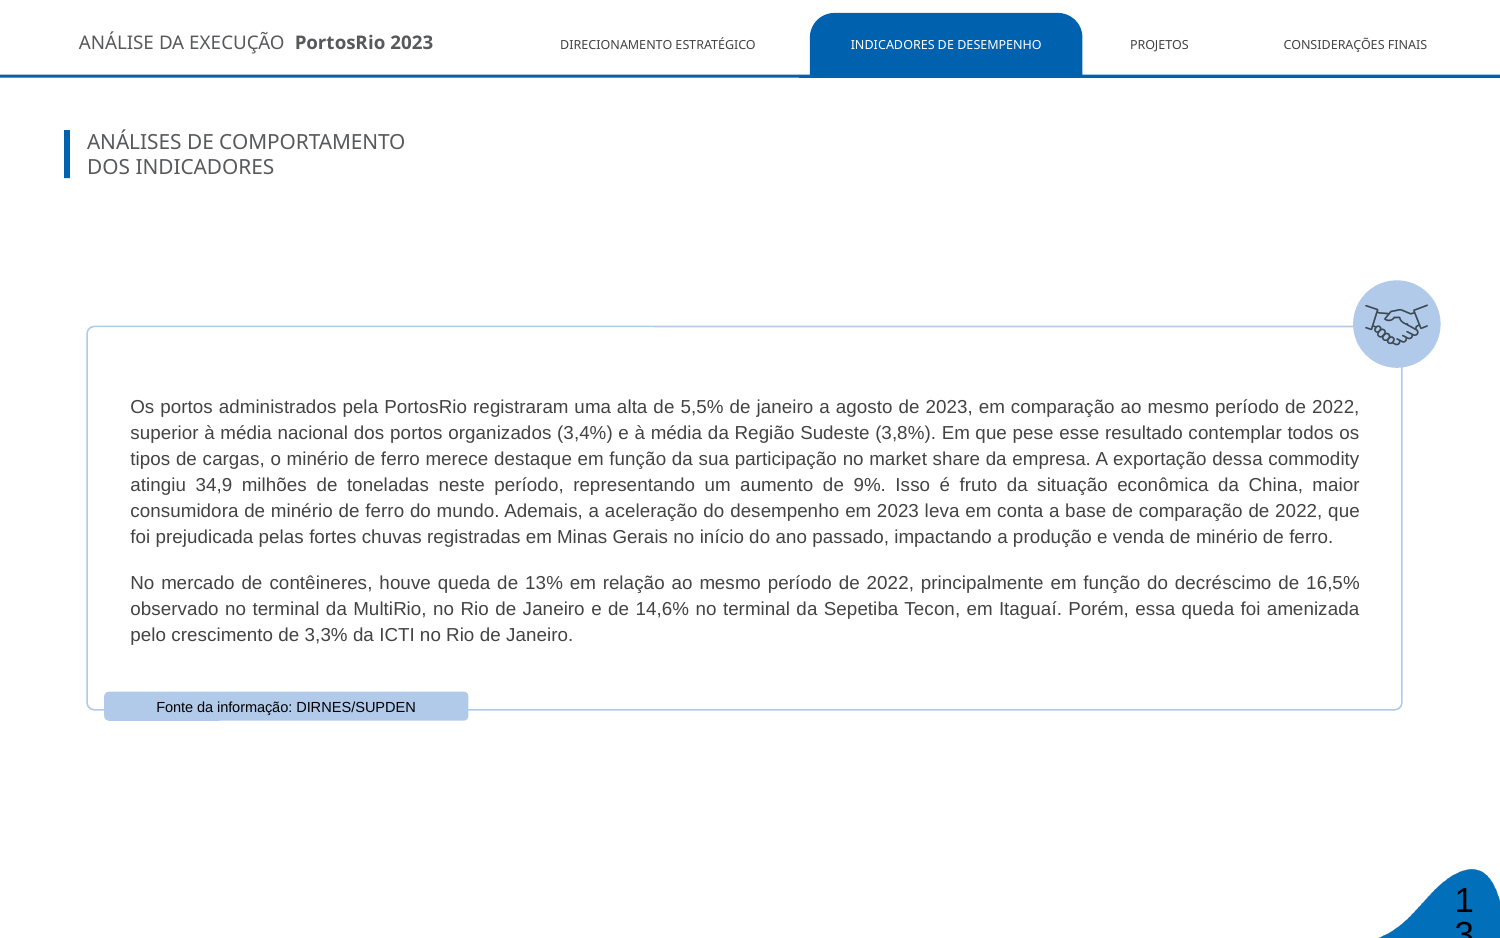

ANÁLISE DA EXECUÇÃO PortosRio 2023
DIRECIONAMENTO ESTRATÉGICO
INDICADORES DE DESEMPENHO
PROJETOS
CONSIDERAÇÕES FINAIS
ANÁLISES DE COMPORTAMENTO DOS INDICADORES
Os portos administrados pela PortosRio registraram uma alta de 5,5% de janeiro a agosto de 2023, em comparação ao mesmo período de 2022, superior à média nacional dos portos organizados (3,4%) e à média da Região Sudeste (3,8%). Em que pese esse resultado contemplar todos os tipos de cargas, o minério de ferro merece destaque em função da sua participação no market share da empresa. A exportação dessa commodity atingiu 34,9 milhões de toneladas neste período, representando um aumento de 9%. Isso é fruto da situação econômica da China, maior consumidora de minério de ferro do mundo. Ademais, a aceleração do desempenho em 2023 leva em conta a base de comparação de 2022, que foi prejudicada pelas fortes chuvas registradas em Minas Gerais no início do ano passado, impactando a produção e venda de minério de ferro.
No mercado de contêineres, houve queda de 13% em relação ao mesmo período de 2022, principalmente em função do decréscimo de 16,5% observado no terminal da MultiRio, no Rio de Janeiro e de 14,6% no terminal da Sepetiba Tecon, em Itaguaí. Porém, essa queda foi amenizada pelo crescimento de 3,3% da ICTI no Rio de Janeiro.
Fonte da informação: DIRNES/SUPDEN